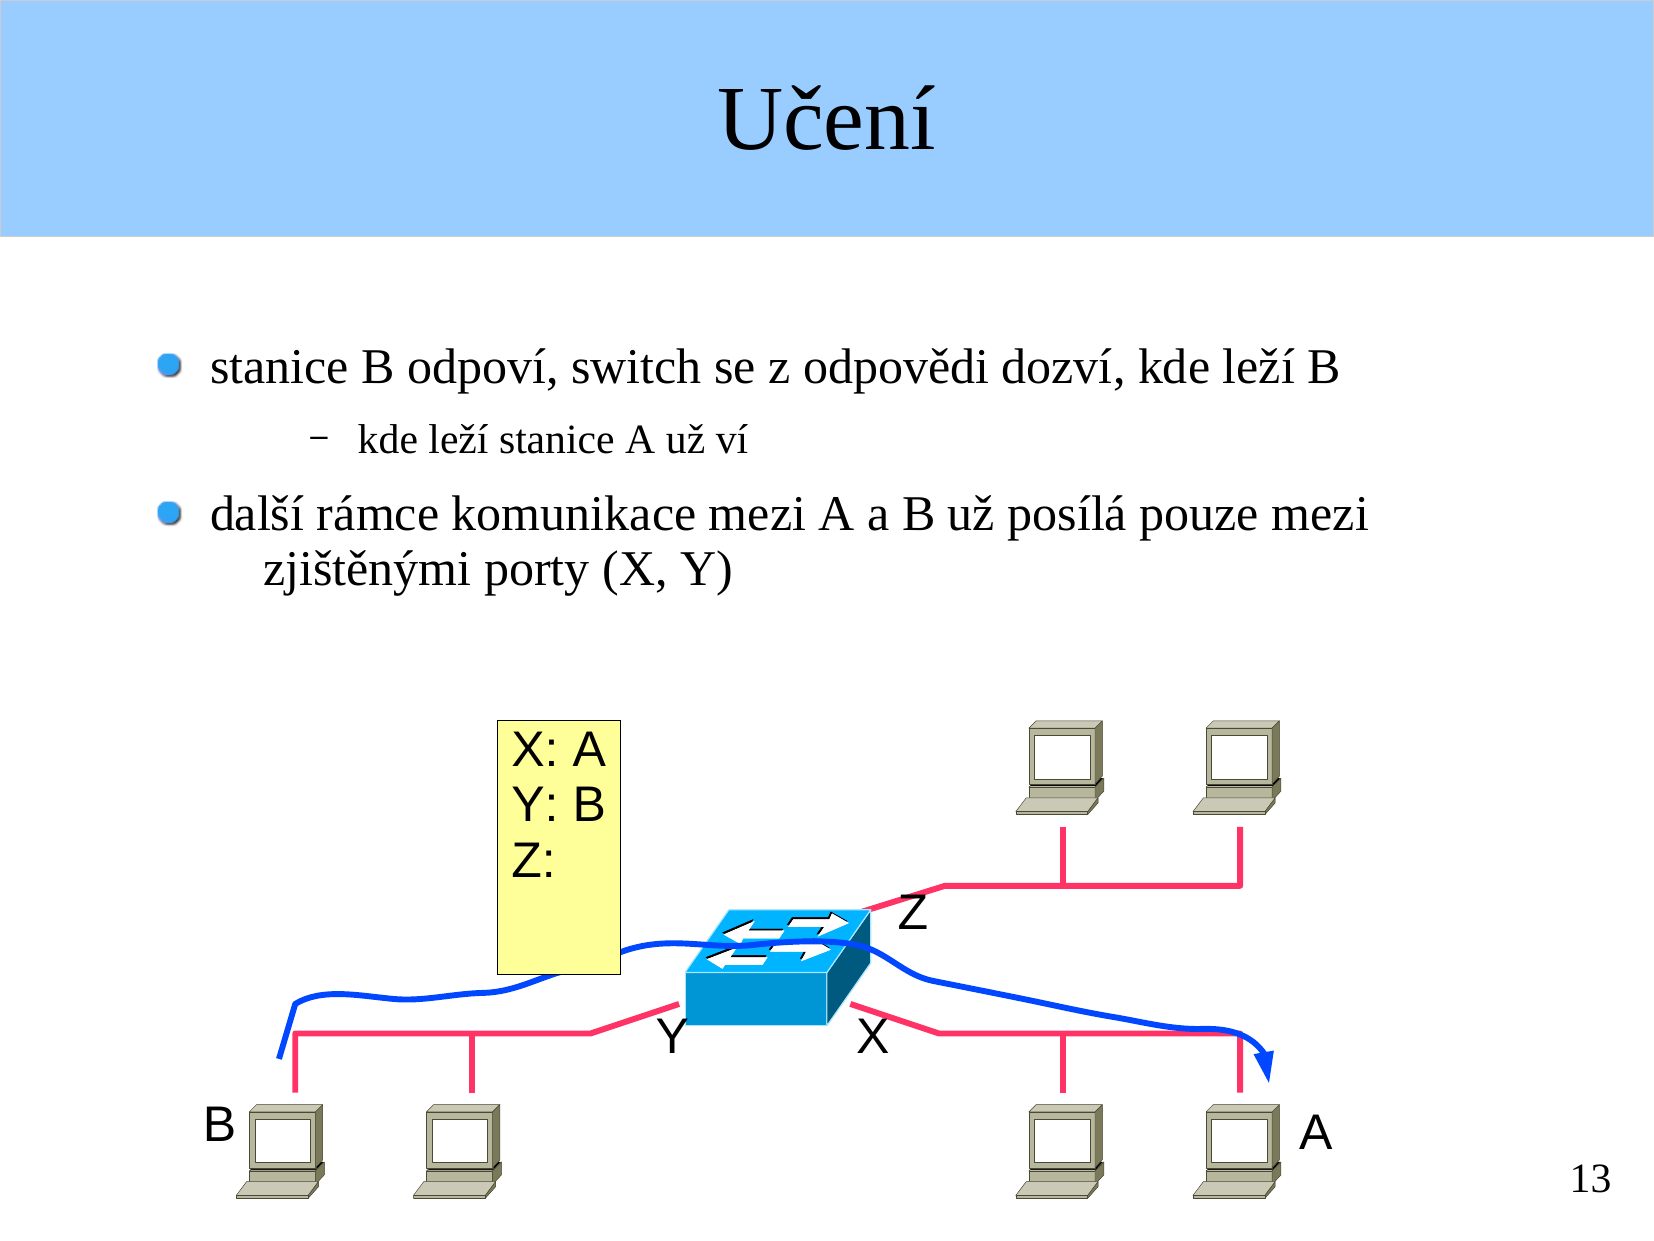

# Učení
stanice B odpoví, switch se z odpovědi dozví, kde leží B
kde leží stanice A už ví
další rámce komunikace mezi A a B už posílá pouze mezi zjištěnými porty (X, Y)
 X: A
 Y: B
 Z:
Z
Y
X
B
A